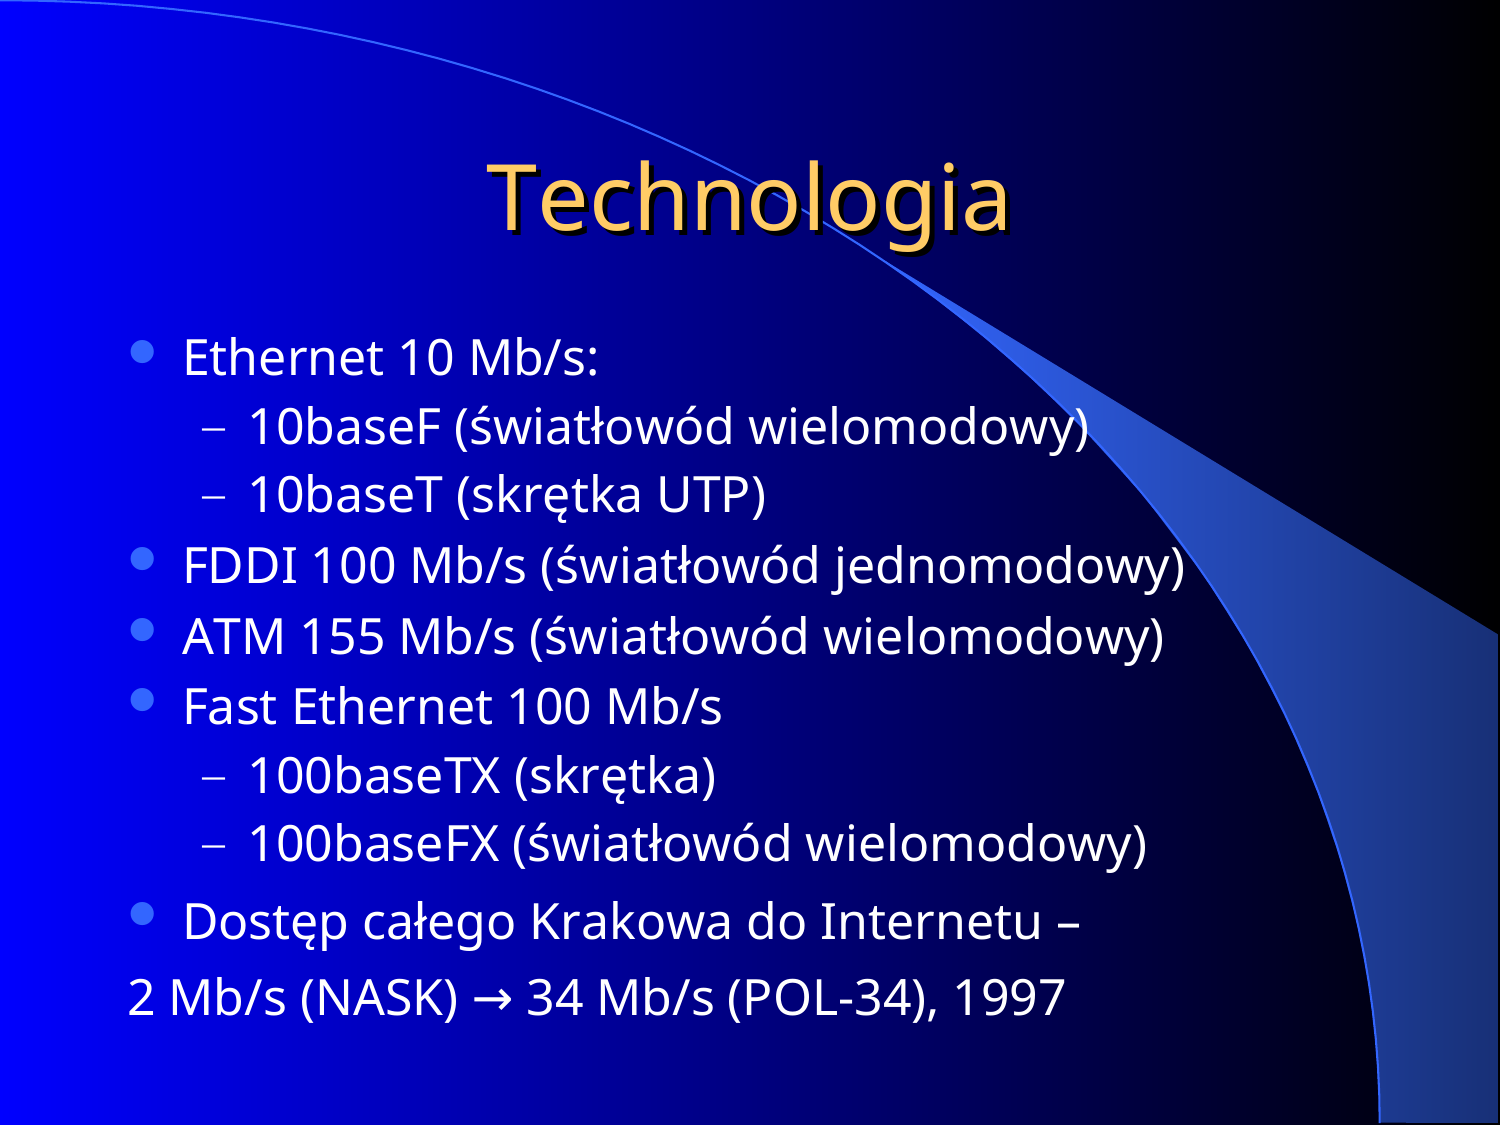

# Technologia
Ethernet 10 Mb/s:
10baseF (światłowód wielomodowy)
10baseT (skrętka UTP)
FDDI 100 Mb/s (światłowód jednomodowy)
ATM 155 Mb/s (światłowód wielomodowy)
Fast Ethernet 100 Mb/s
100baseTX (skrętka)
100baseFX (światłowód wielomodowy)
Dostęp całego Krakowa do Internetu –
2 Mb/s (NASK) → 34 Mb/s (POL-34), 1997